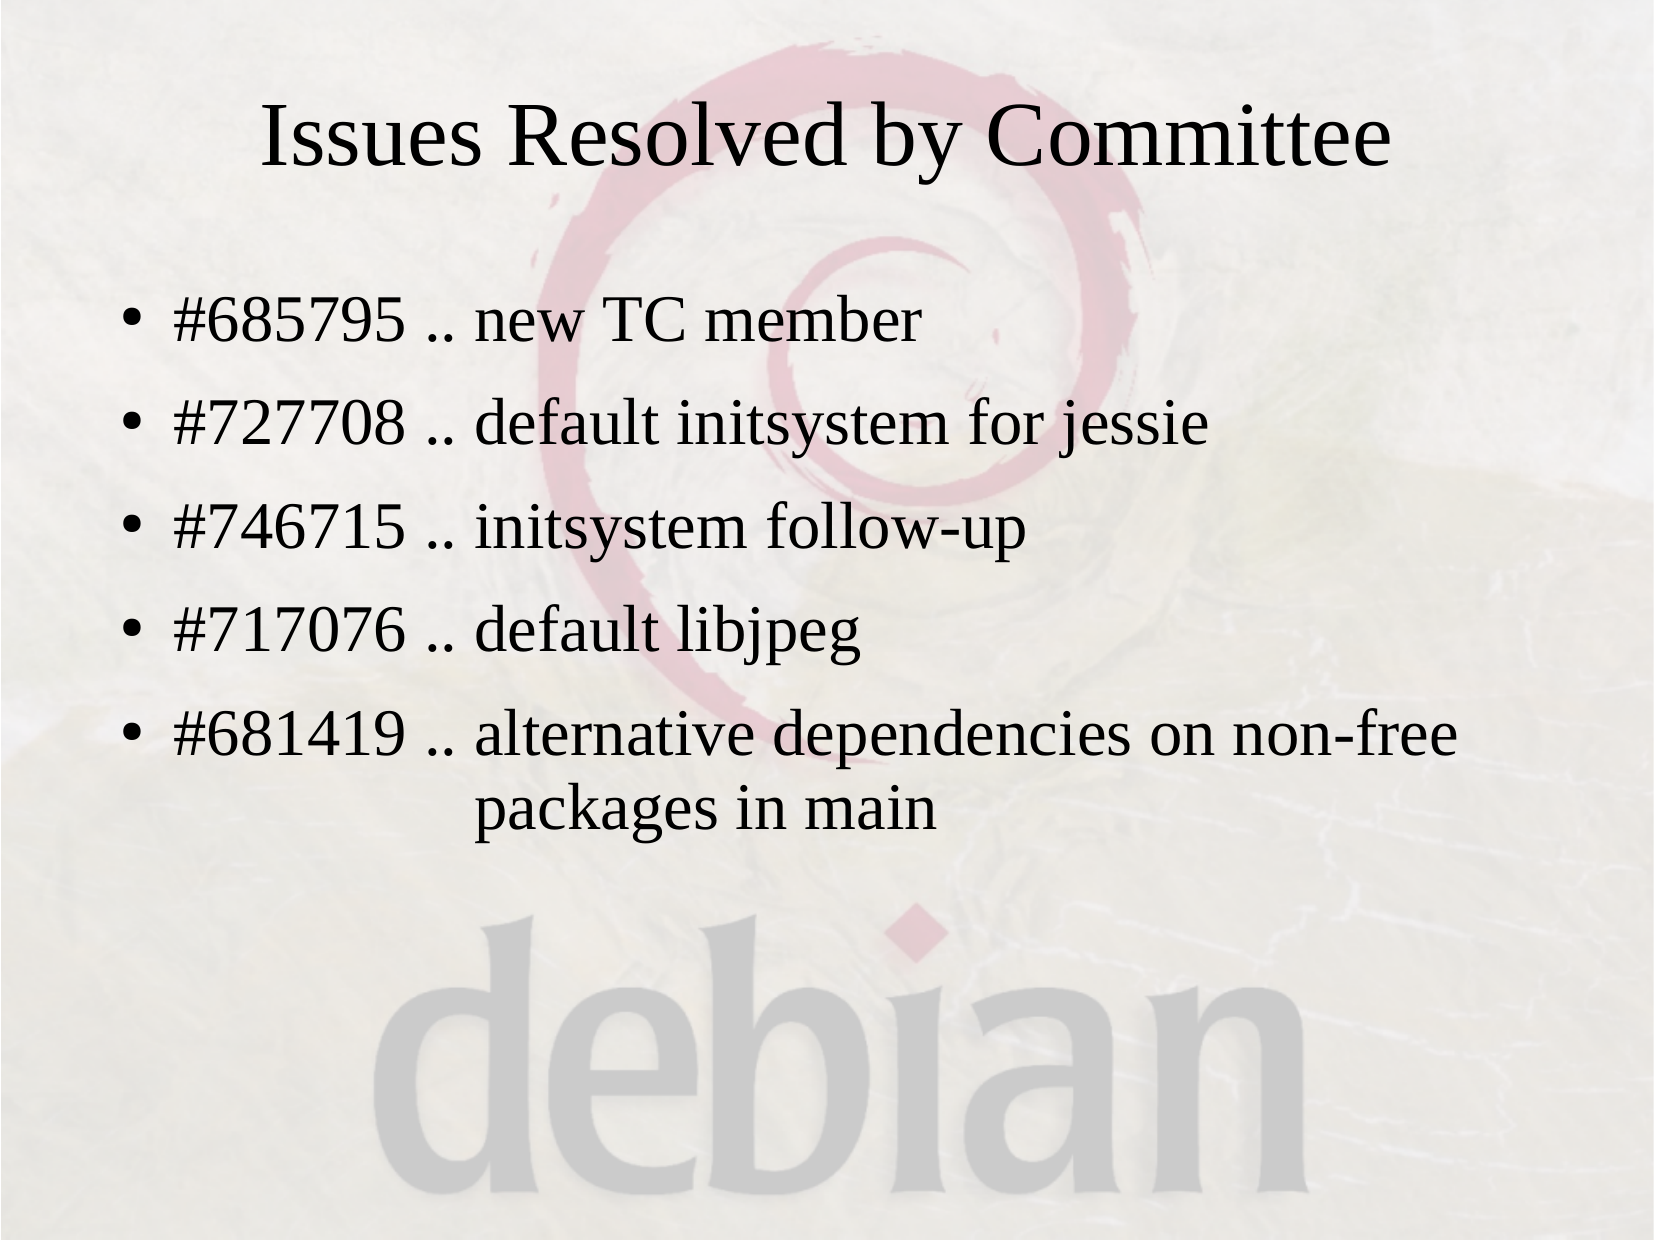

# Issues Resolved by Committee
#685795 .. new TC member
#727708 .. default initsystem for jessie
#746715 .. initsystem follow-up
#717076 .. default libjpeg
#681419 .. alternative dependencies on non-free 	 packages in main